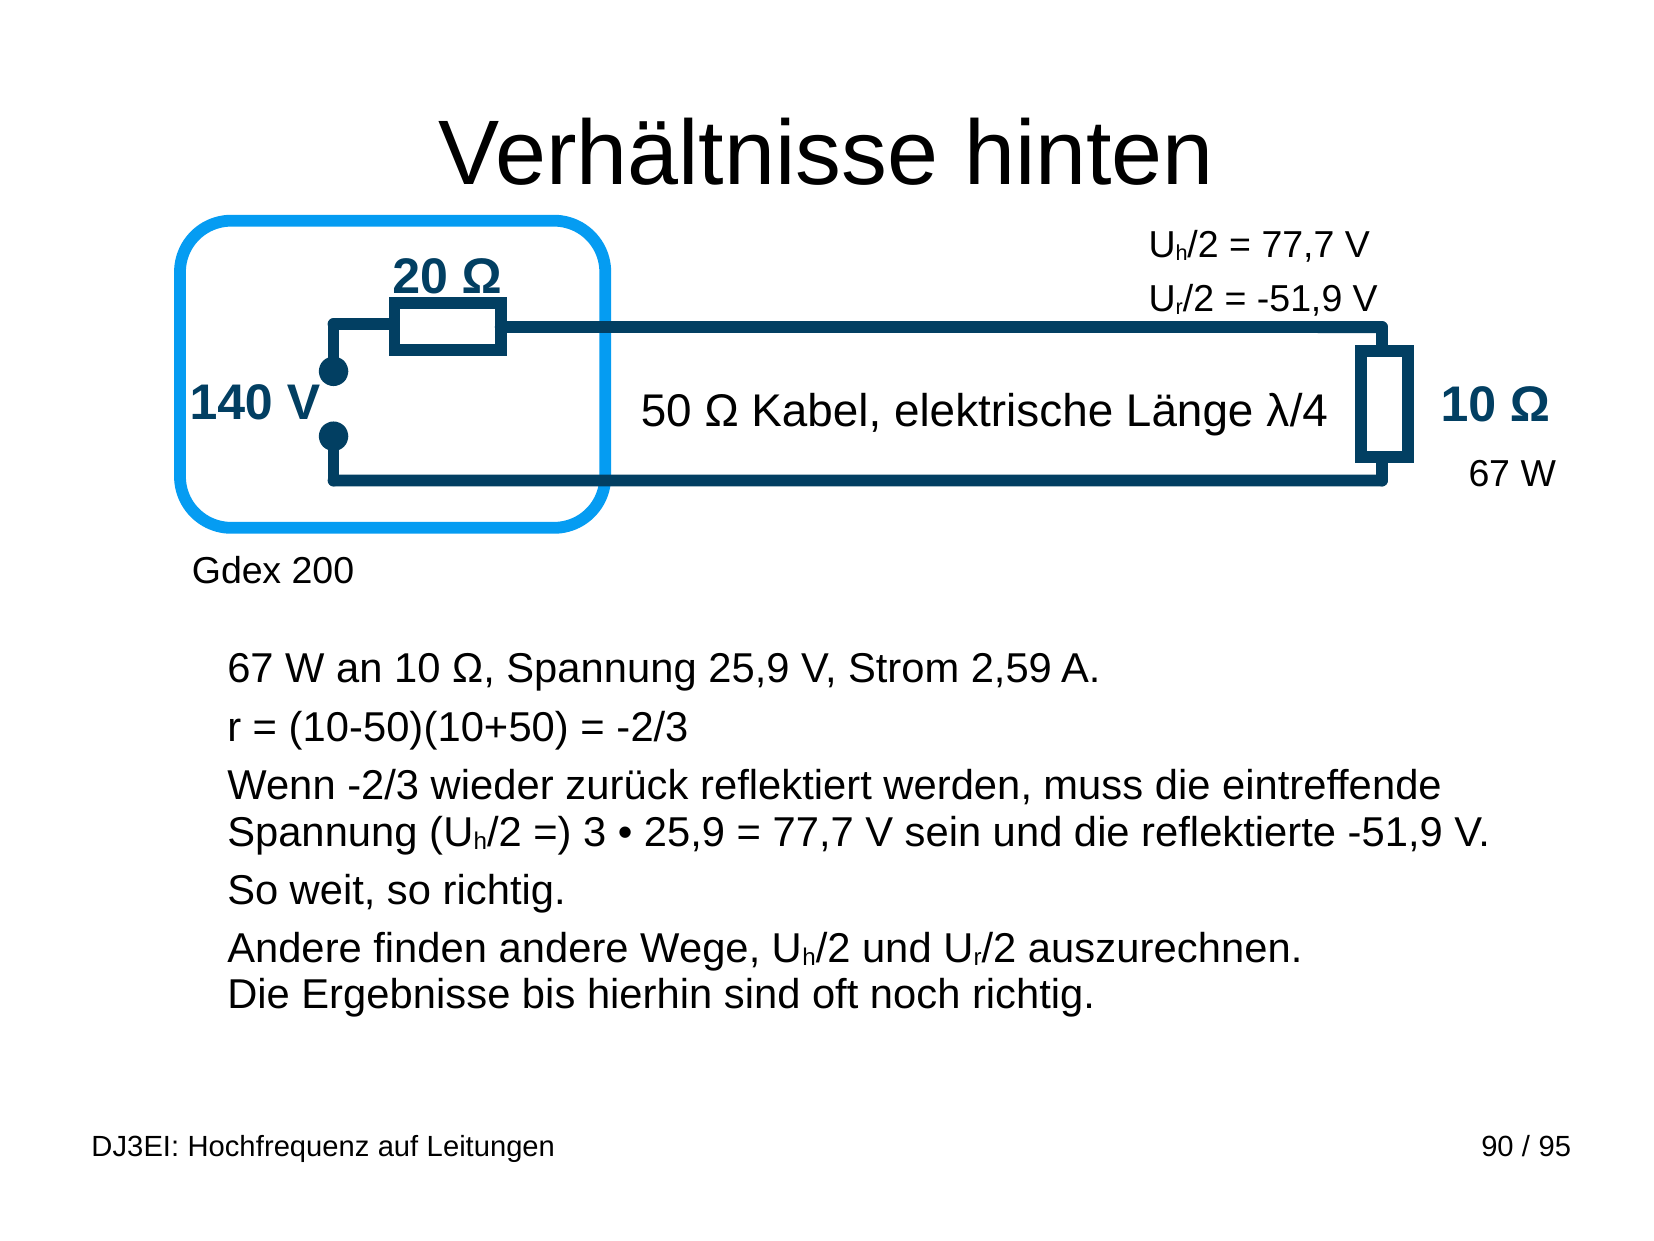

# Verhältnisse hinten
Uh/2 = 77,7 V
Ur/2 = -51,9 V
20 Ω
140 V
10 Ω
50 Ω Kabel, elektrische Länge λ/4
67 W
Gdex 200
67 W an 10 Ω, Spannung 25,9 V, Strom 2,59 A.
r = (10-50)(10+50) = -2/3
Wenn -2/3 wieder zurück reflektiert werden, muss die eintreffende Spannung (Uh/2 =) 3 • 25,9 = 77,7 V sein und die reflektierte -51,9 V.
So weit, so richtig.
Andere finden andere Wege, Uh/2 und Ur/2 auszurechnen.
Die Ergebnisse bis hierhin sind oft noch richtig.